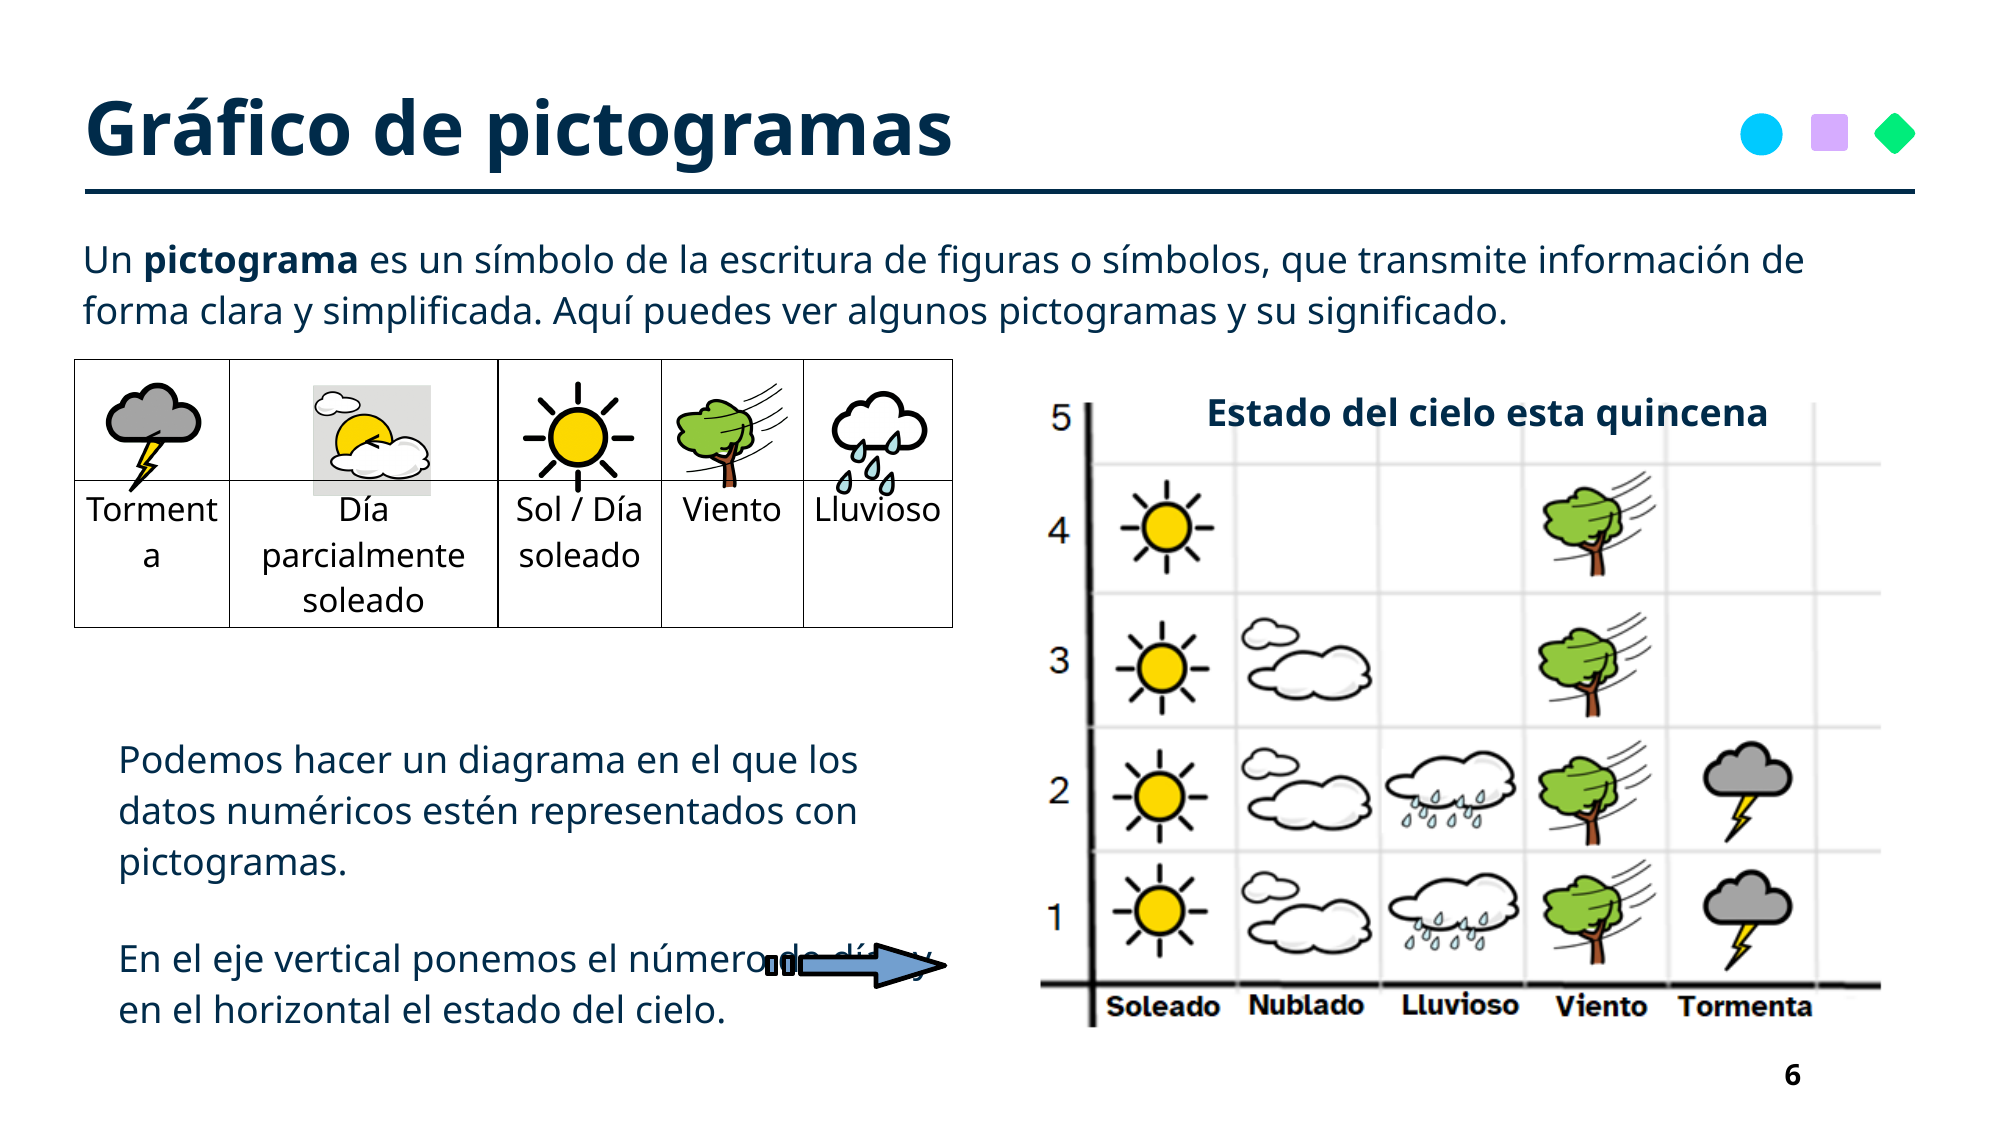

# Gráfico de pictogramas
Un pictograma es un símbolo de la escritura de figuras o símbolos, que transmite información de forma clara y simplificada. Aquí puedes ver algunos pictogramas y su significado.
Estado del cielo esta quincena
| | | | | |
| --- | --- | --- | --- | --- |
| Tormenta | Día parcialmente soleado | Sol / Día soleado | Viento | Lluvioso |
<
<
Podemos hacer un diagrama en el que los datos numéricos estén representados con pictogramas.
En el eje vertical ponemos el número de días y en el horizontal el estado del cielo.